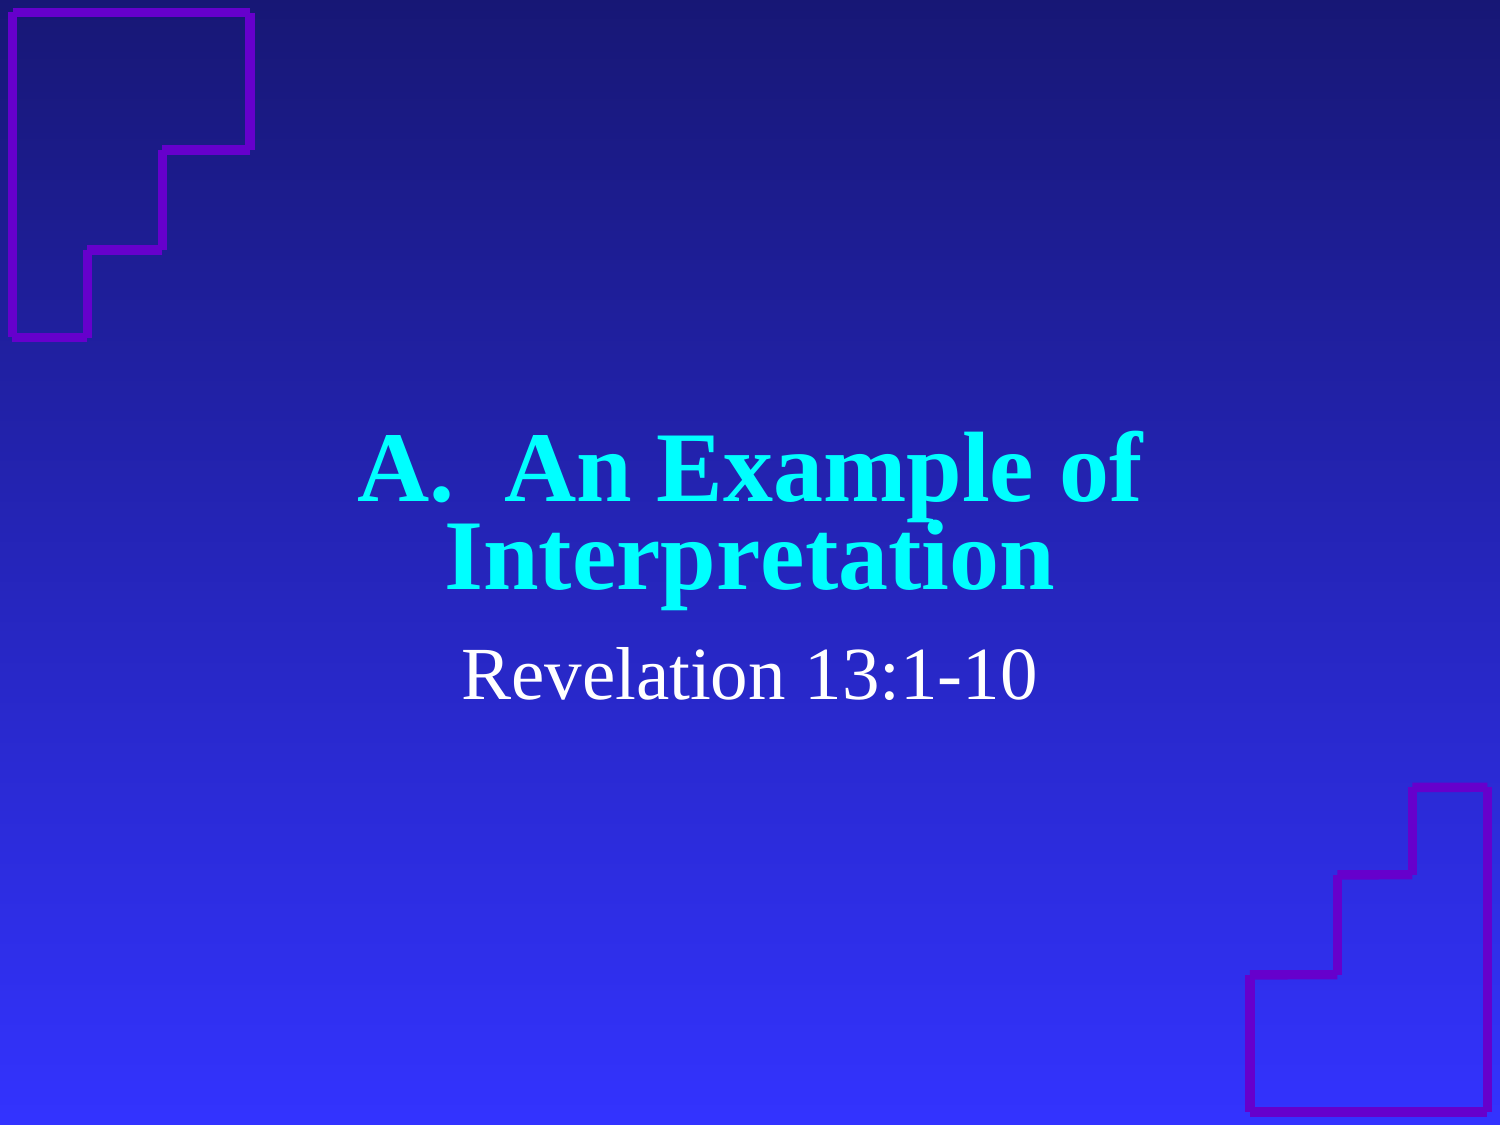

# A. An Example of Interpretation
Revelation 13:1-10